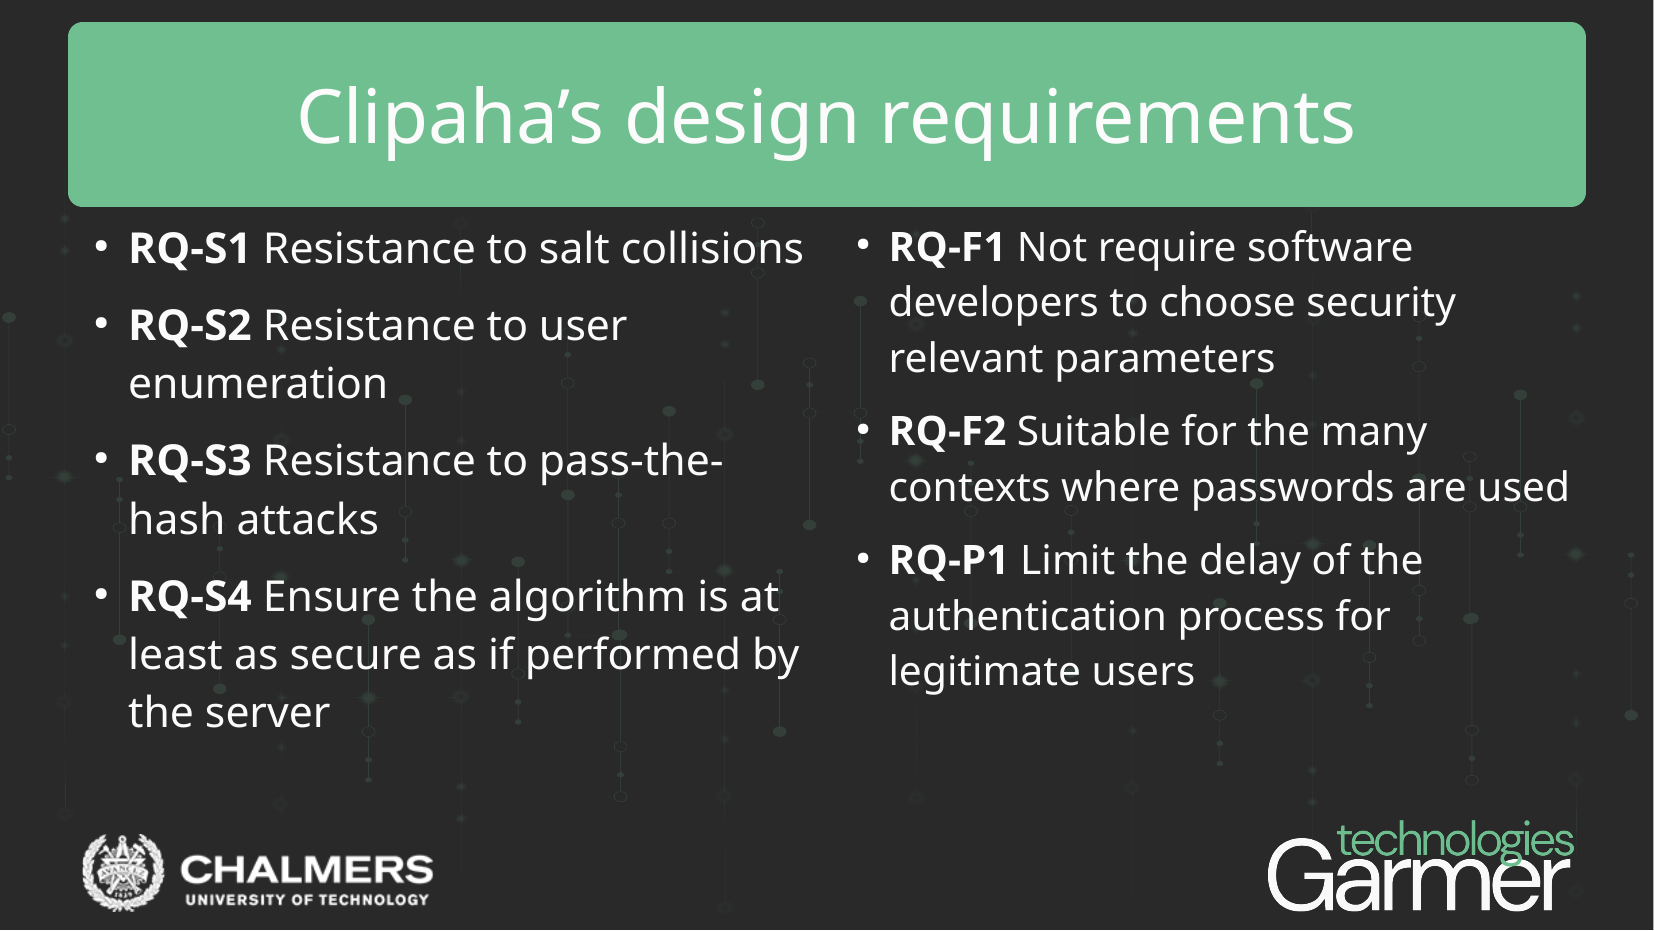

# Clipaha’s design requirements
RQ-S1 Resistance to salt collisions
RQ-S2 Resistance to user enumeration
RQ-S3 Resistance to pass-the-hash attacks
RQ-S4 Ensure the algorithm is at least as secure as if performed by the server
RQ-F1 Not require software developers to choose security relevant parameters
RQ-F2 Suitable for the many contexts where passwords are used
RQ-P1 Limit the delay of the authentication process for legitimate users